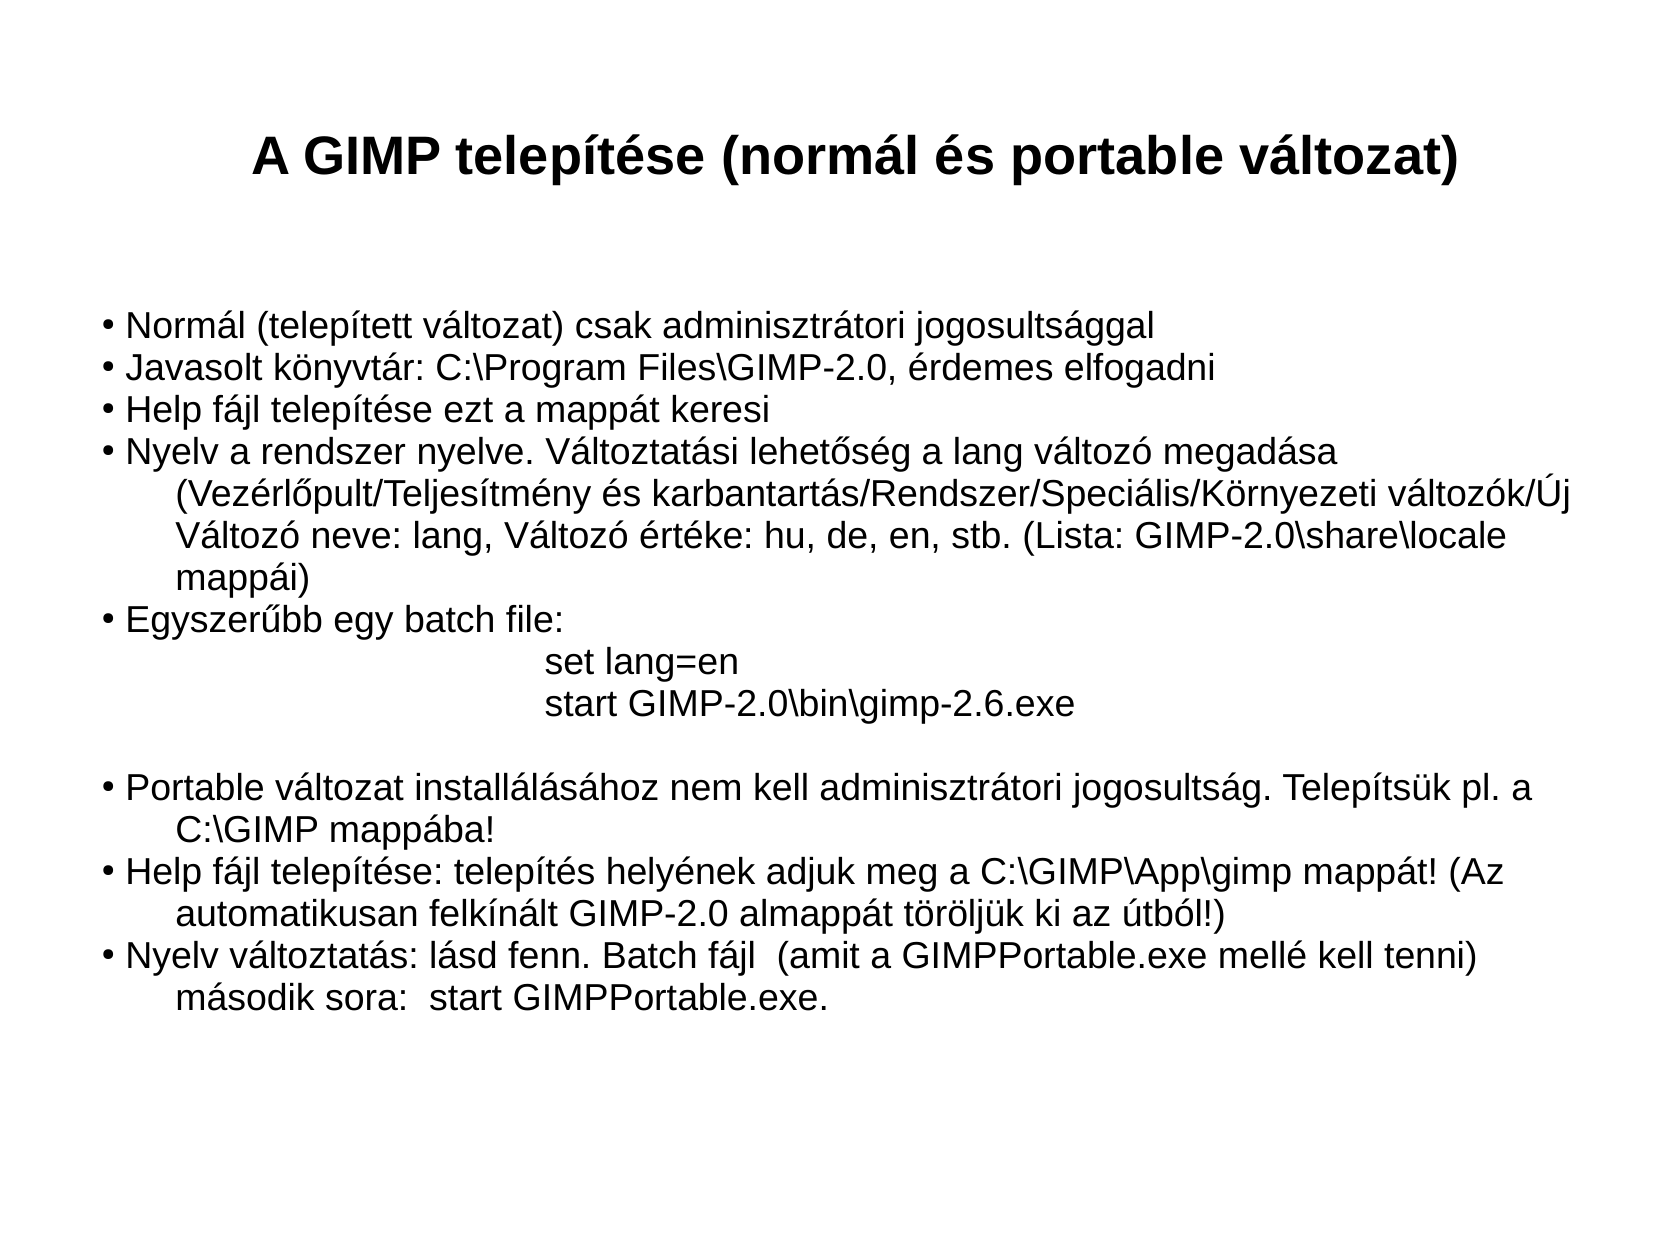

A GIMP telepítése (normál és portable változat)
 Normál (telepített változat) csak adminisztrátori jogosultsággal
 Javasolt könyvtár: C:\Program Files\GIMP-2.0, érdemes elfogadni
 Help fájl telepítése ezt a mappát keresi
 Nyelv a rendszer nyelve. Változtatási lehetőség a lang változó megadása
	(Vezérlőpult/Teljesítmény és karbantartás/Rendszer/Speciális/Környezeti változók/Új 	Változó neve: lang, Változó értéke: hu, de, en, stb. (Lista: GIMP-2.0\share\locale
 	mappái)
 Egyszerűbb egy batch file:
						set lang=en
						start GIMP-2.0\bin\gimp-2.6.exe
 Portable változat installálásához nem kell adminisztrátori jogosultság. Telepítsük pl. a 		C:\GIMP mappába!
 Help fájl telepítése: telepítés helyének adjuk meg a C:\GIMP\App\gimp mappát! (Az 		automatikusan felkínált GIMP-2.0 almappát töröljük ki az útból!)
 Nyelv változtatás: lásd fenn. Batch fájl (amit a GIMPPortable.exe mellé kell tenni)
	második sora: start GIMPPortable.exe.